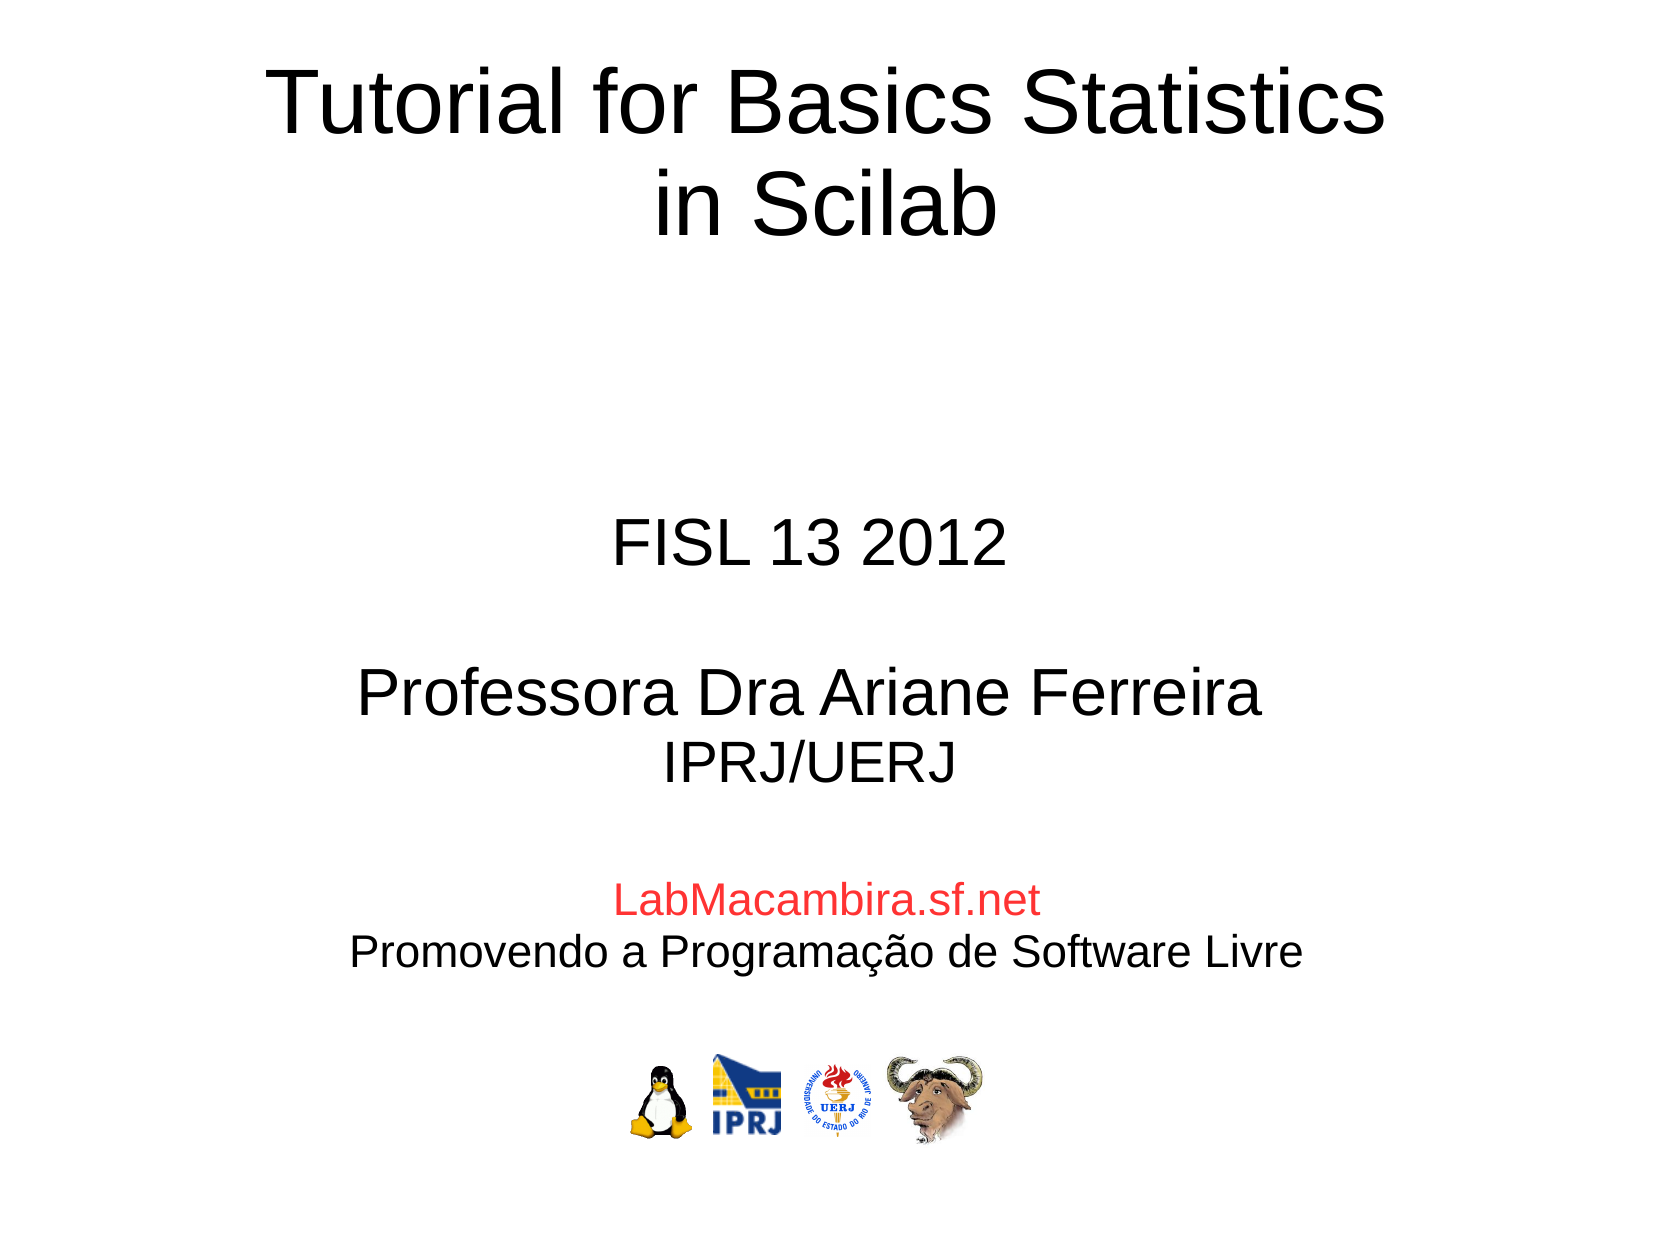

# Tutorial for Basics Statistics in Scilab
FISL 13 2012
Professora Dra Ariane Ferreira
IPRJ/UERJ
LabMacambira.sf.net
Promovendo a Programação de Software Livre